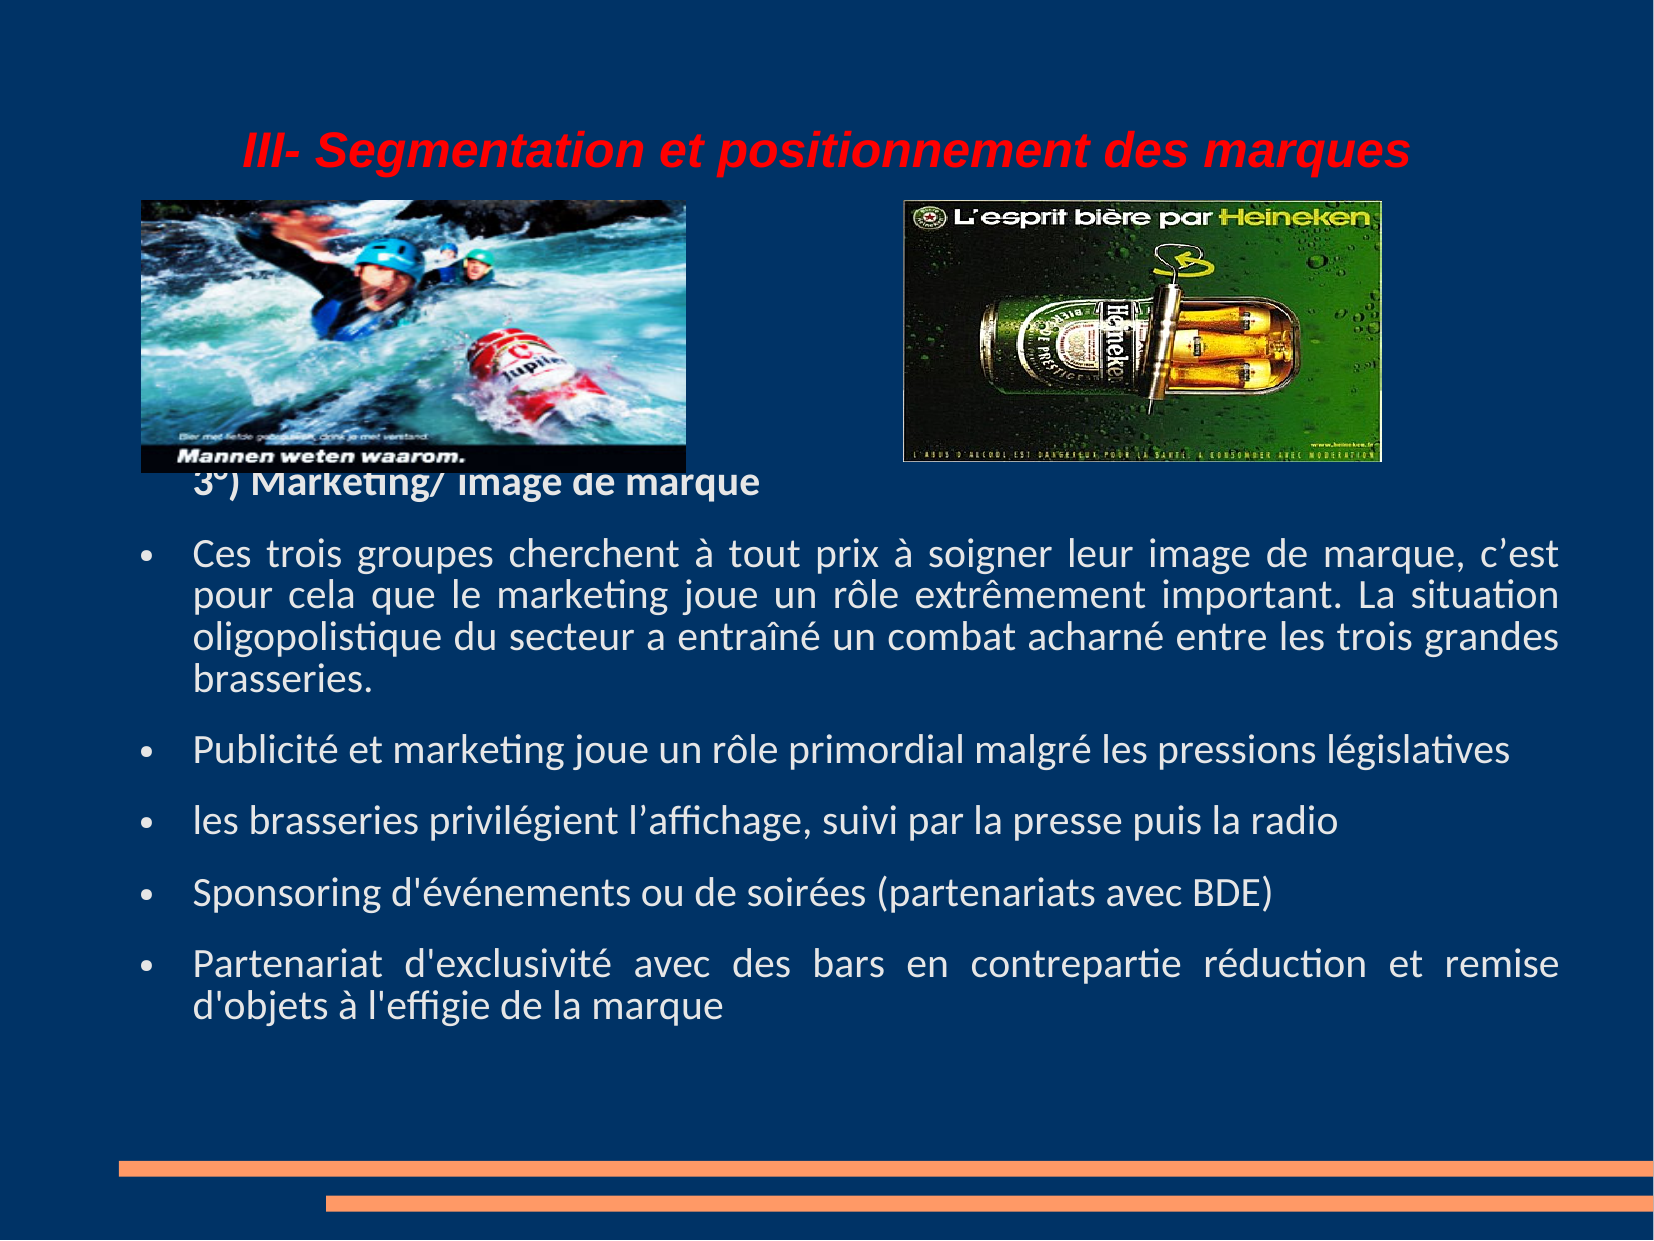

# III- Segmentation et positionnement des marques
3°) Marketing/ image de marque
Ces trois groupes cherchent à tout prix à soigner leur image de marque, c’est pour cela que le marketing joue un rôle extrêmement important. La situation oligopolistique du secteur a entraîné un combat acharné entre les trois grandes brasseries.
Publicité et marketing joue un rôle primordial malgré les pressions législatives
les brasseries privilégient l’affichage, suivi par la presse puis la radio
Sponsoring d'événements ou de soirées (partenariats avec BDE)
Partenariat d'exclusivité avec des bars en contrepartie réduction et remise d'objets à l'effigie de la marque